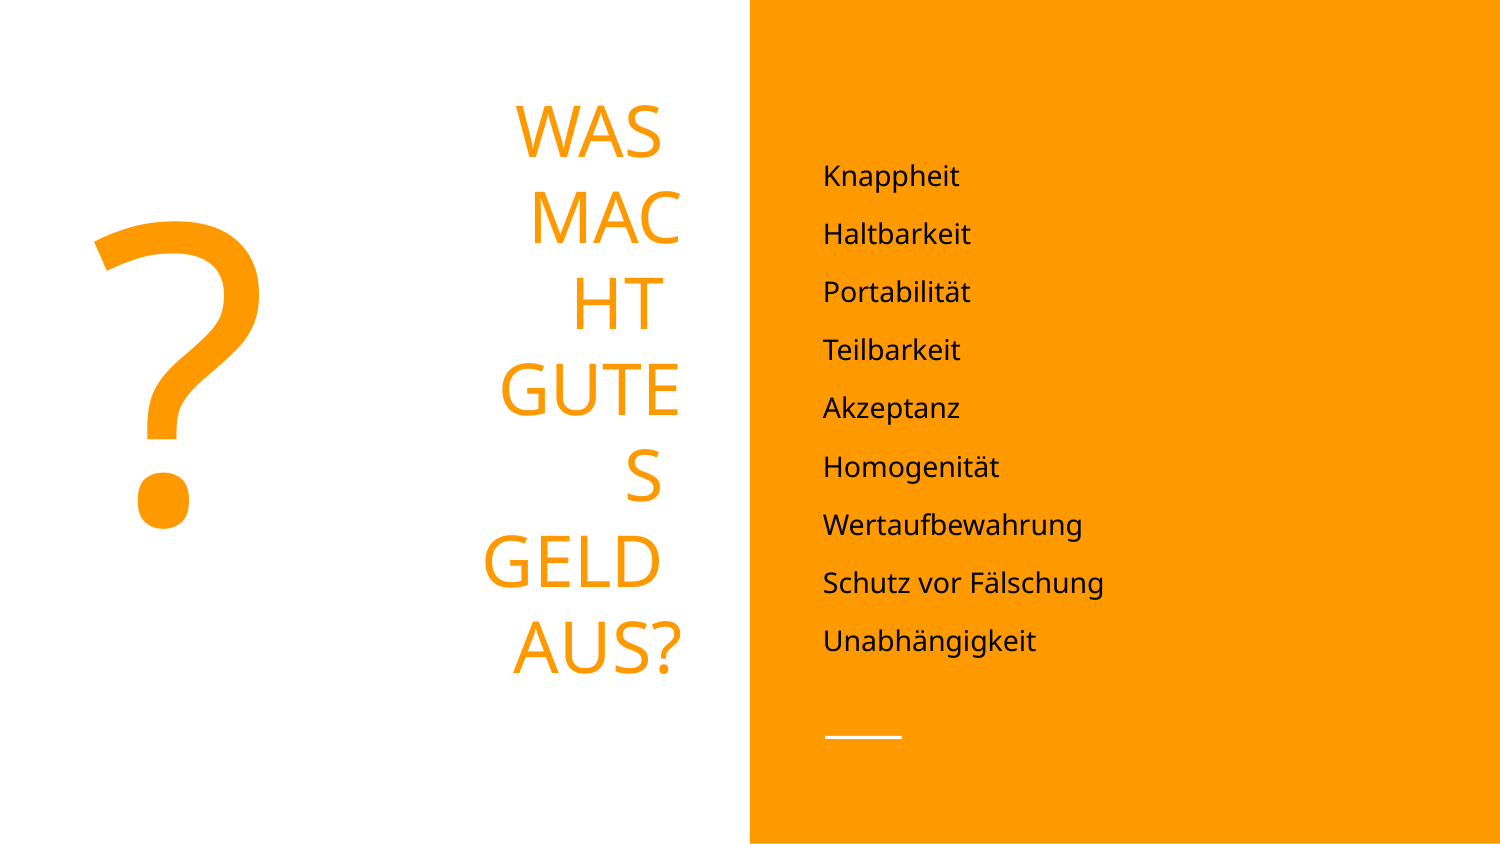

# WAS MACHT GUTES GELD AUS?
?
Knappheit
Haltbarkeit
Portabilität
Teilbarkeit
Akzeptanz
Homogenität
Wertaufbewahrung
Schutz vor Fälschung
Unabhängigkeit